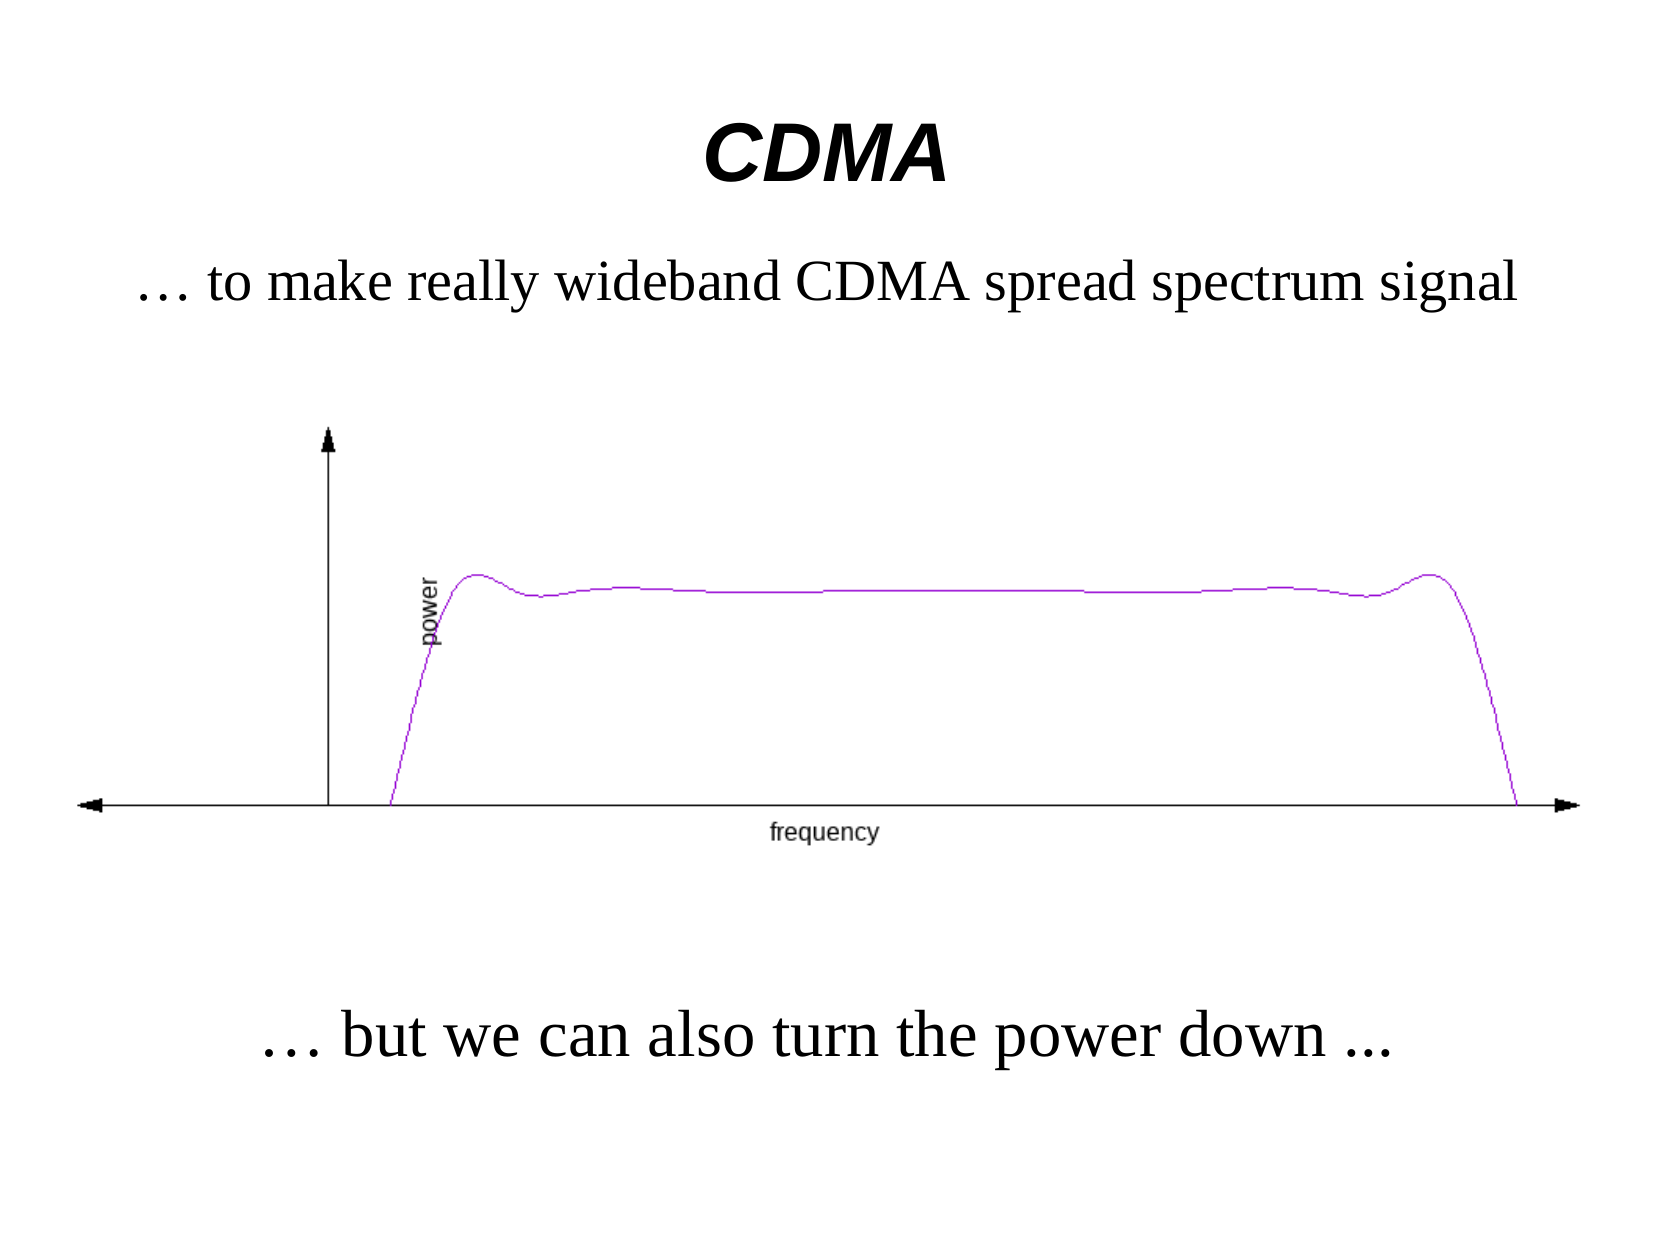

# CDMA
… to make really wideband CDMA spread spectrum signal
… but we can also turn the power down ...